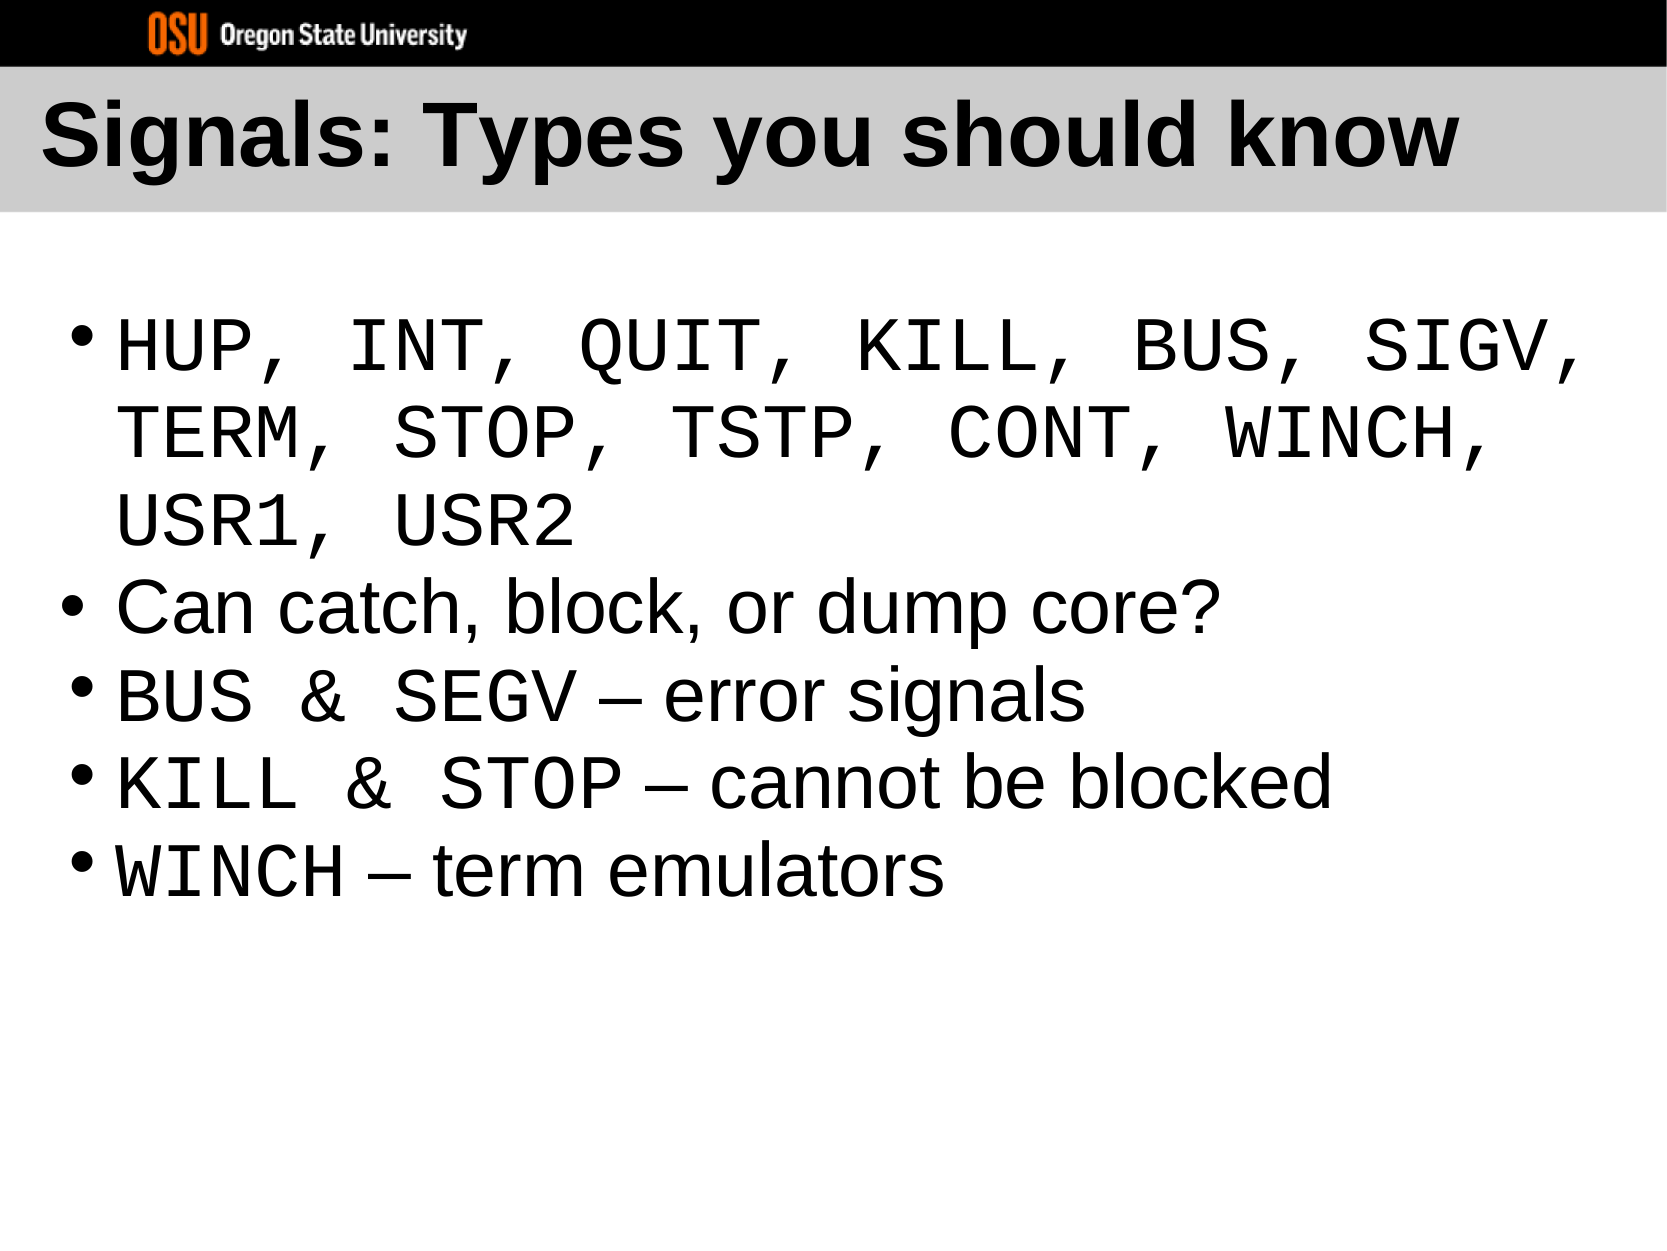

# Signals: Types you should know
HUP, INT, QUIT, KILL, BUS, SIGV, TERM, STOP, TSTP, CONT, WINCH, USR1, USR2
Can catch, block, or dump core?
BUS & SEGV – error signals
KILL & STOP – cannot be blocked
WINCH – term emulators